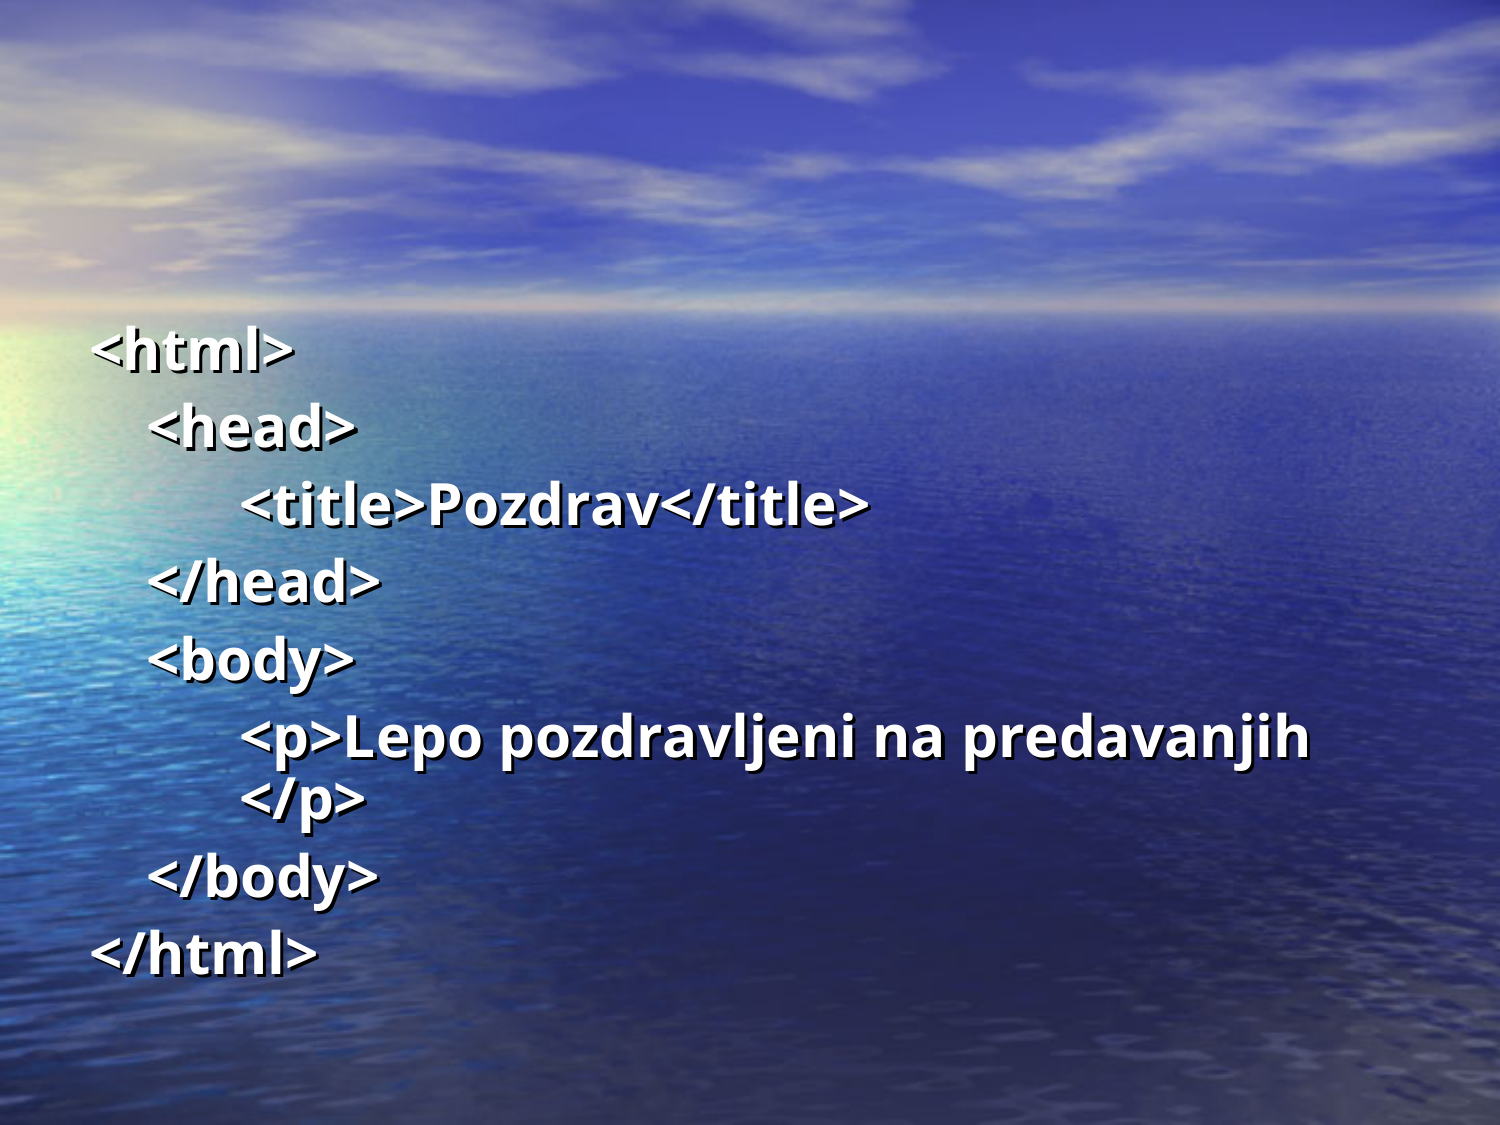

#
<html>
	<head>
		<title>Pozdrav</title>
	</head>
	<body>
		<p>Lepo pozdravljeni na predavanjih 	</p>
	</body>
</html>